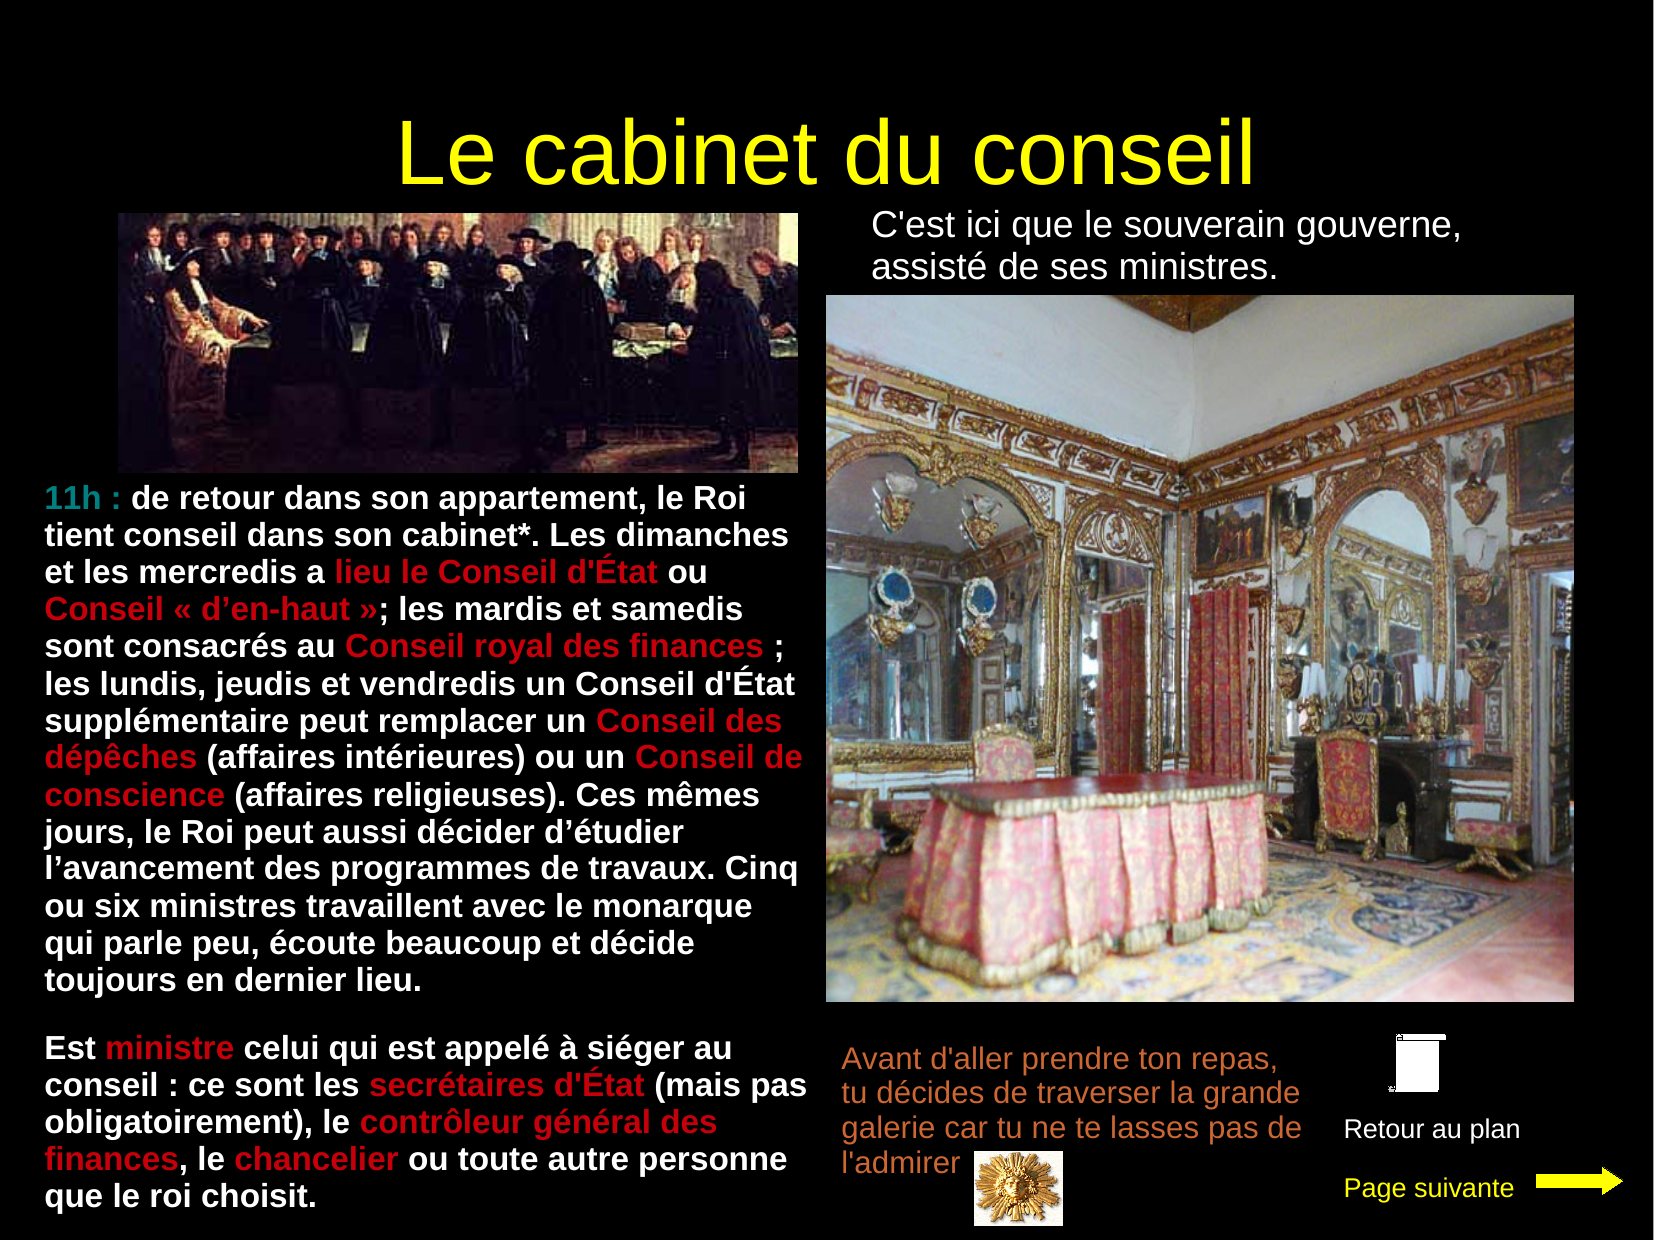

# Le cabinet du conseil
C'est ici que le souverain gouverne, assisté de ses ministres.
11h : de retour dans son appartement, le Roi tient conseil dans son cabinet*. Les dimanches et les mercredis a lieu le Conseil d'État ou Conseil « d’en-haut »; les mardis et samedis sont consacrés au Conseil royal des finances ; les lundis, jeudis et vendredis un Conseil d'État supplémentaire peut remplacer un Conseil des dépêches (affaires intérieures) ou un Conseil de conscience (affaires religieuses). Ces mêmes jours, le Roi peut aussi décider d’étudier l’avancement des programmes de travaux. Cinq ou six ministres travaillent avec le monarque qui parle peu, écoute beaucoup et décide toujours en dernier lieu.
Est ministre celui qui est appelé à siéger au conseil : ce sont les secrétaires d'État (mais pas obligatoirement), le contrôleur général des finances, le chancelier ou toute autre personne que le roi choisit.
Avant d'aller prendre ton repas, tu décides de traverser la grande galerie car tu ne te lasses pas de l'admirer
Retour au plan
Page suivante